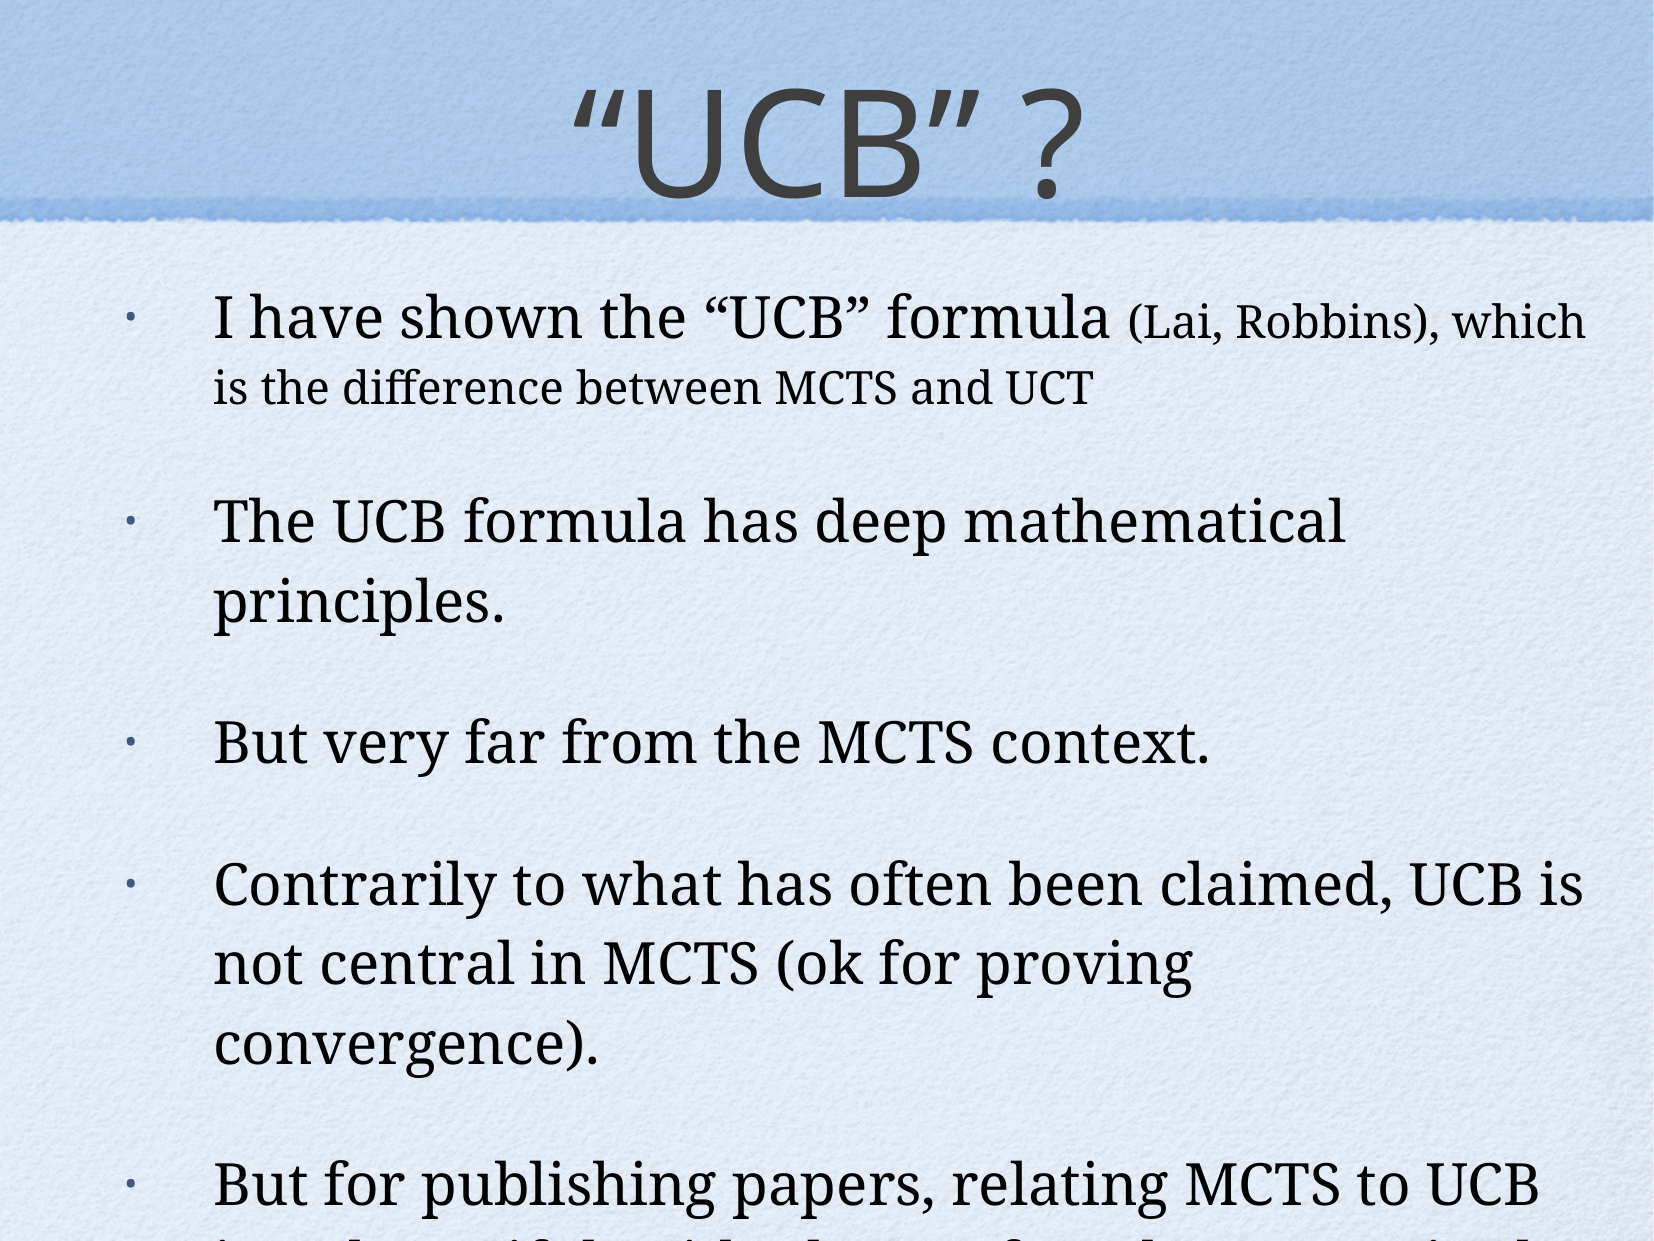

# “UCB” ?
I have shown the “UCB” formula (Lai, Robbins), which is the difference between MCTS and UCT
The UCB formula has deep mathematical principles.
But very far from the MCTS context.
Contrarily to what has often been claimed, UCB is not central in MCTS (ok for proving convergence).
But for publishing papers, relating MCTS to UCB is so beautiful, with plenty of maths papers in the bibliography :-)